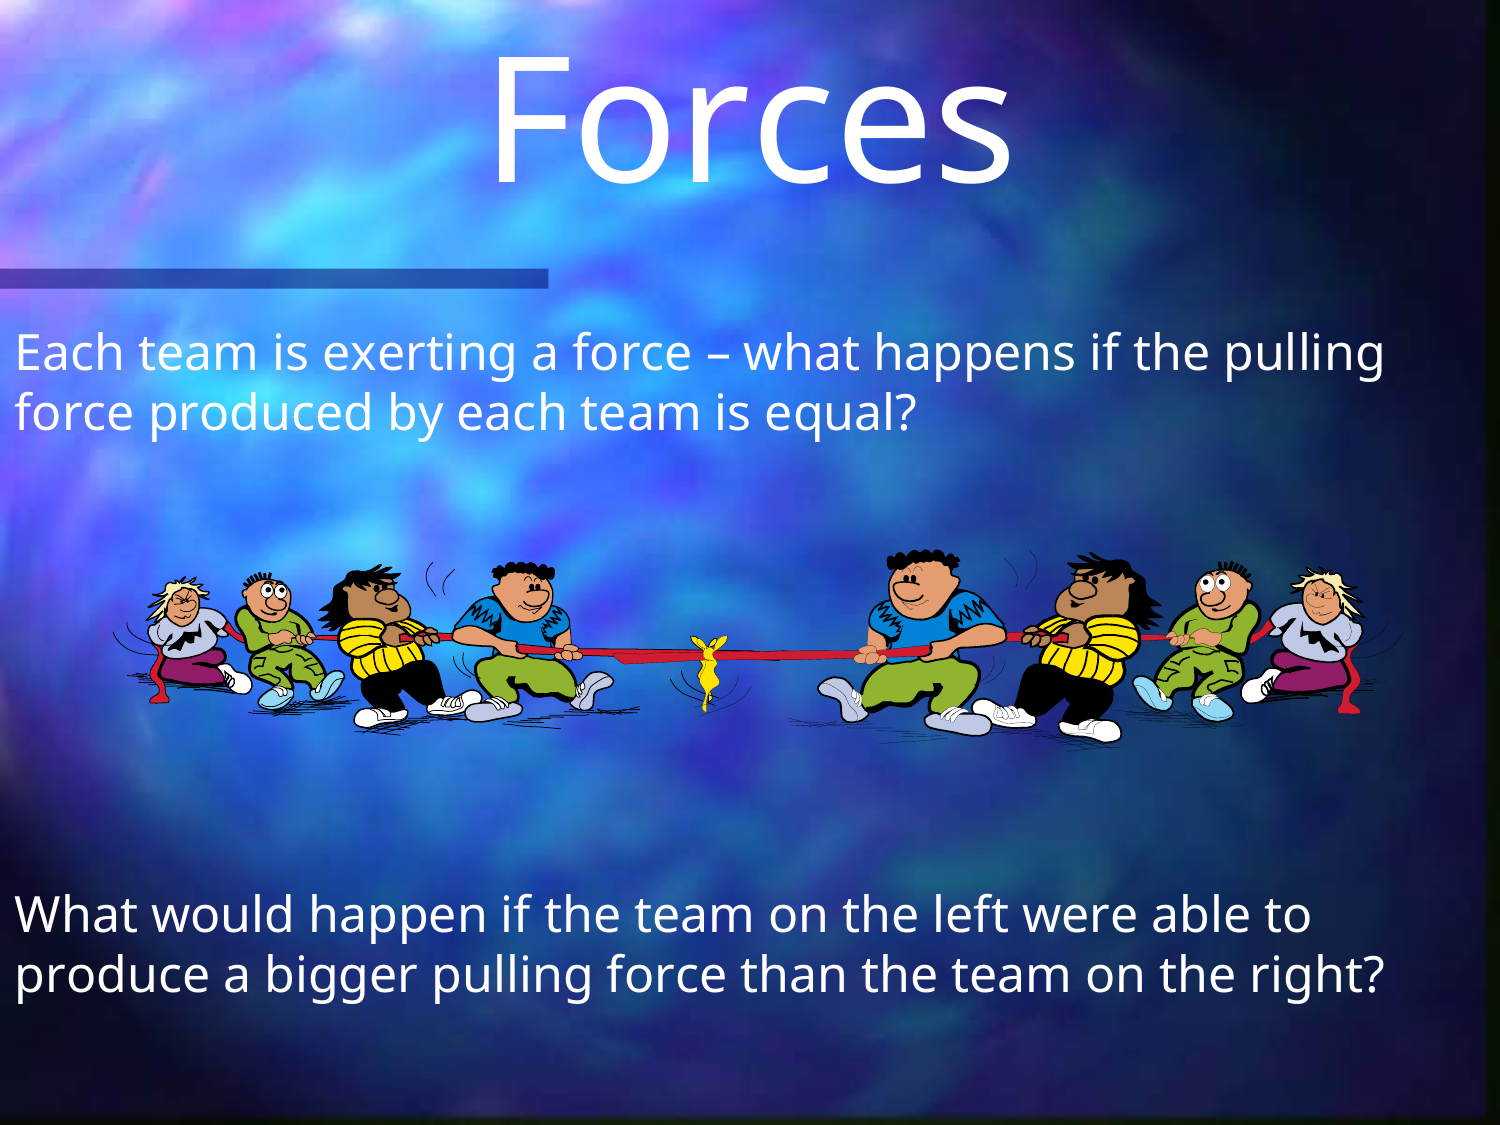

Forces
Each team is exerting a force – what happens if the pulling force produced by each team is equal?
What would happen if the team on the left were able to produce a bigger pulling force than the team on the right?